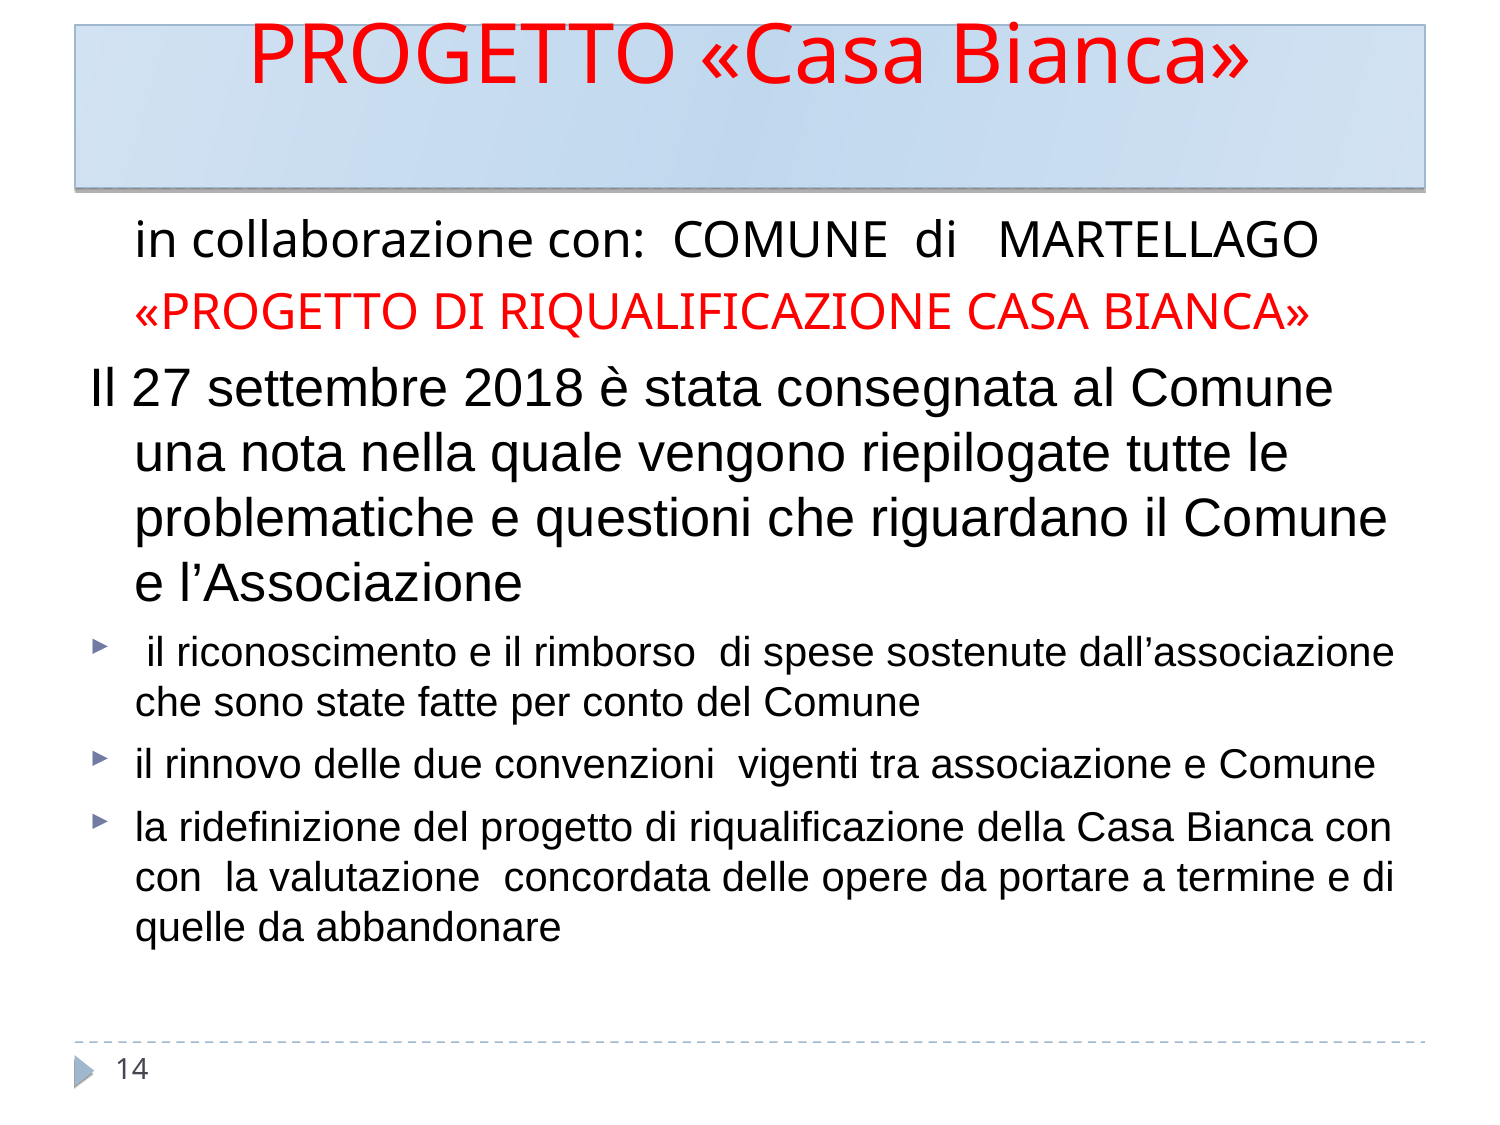

# PROGETTO «Casa Bianca»
	in collaborazione con: COMUNE di MARTELLAGO
 	«PROGETTO DI RIQUALIFICAZIONE CASA BIANCA»
Il 27 settembre 2018 è stata consegnata al Comune una nota nella quale vengono riepilogate tutte le problematiche e questioni che riguardano il Comune e l’Associazione
 il riconoscimento e il rimborso di spese sostenute dall’associazione che sono state fatte per conto del Comune
il rinnovo delle due convenzioni vigenti tra associazione e Comune
la ridefinizione del progetto di riqualificazione della Casa Bianca con con la valutazione concordata delle opere da portare a termine e di quelle da abbandonare